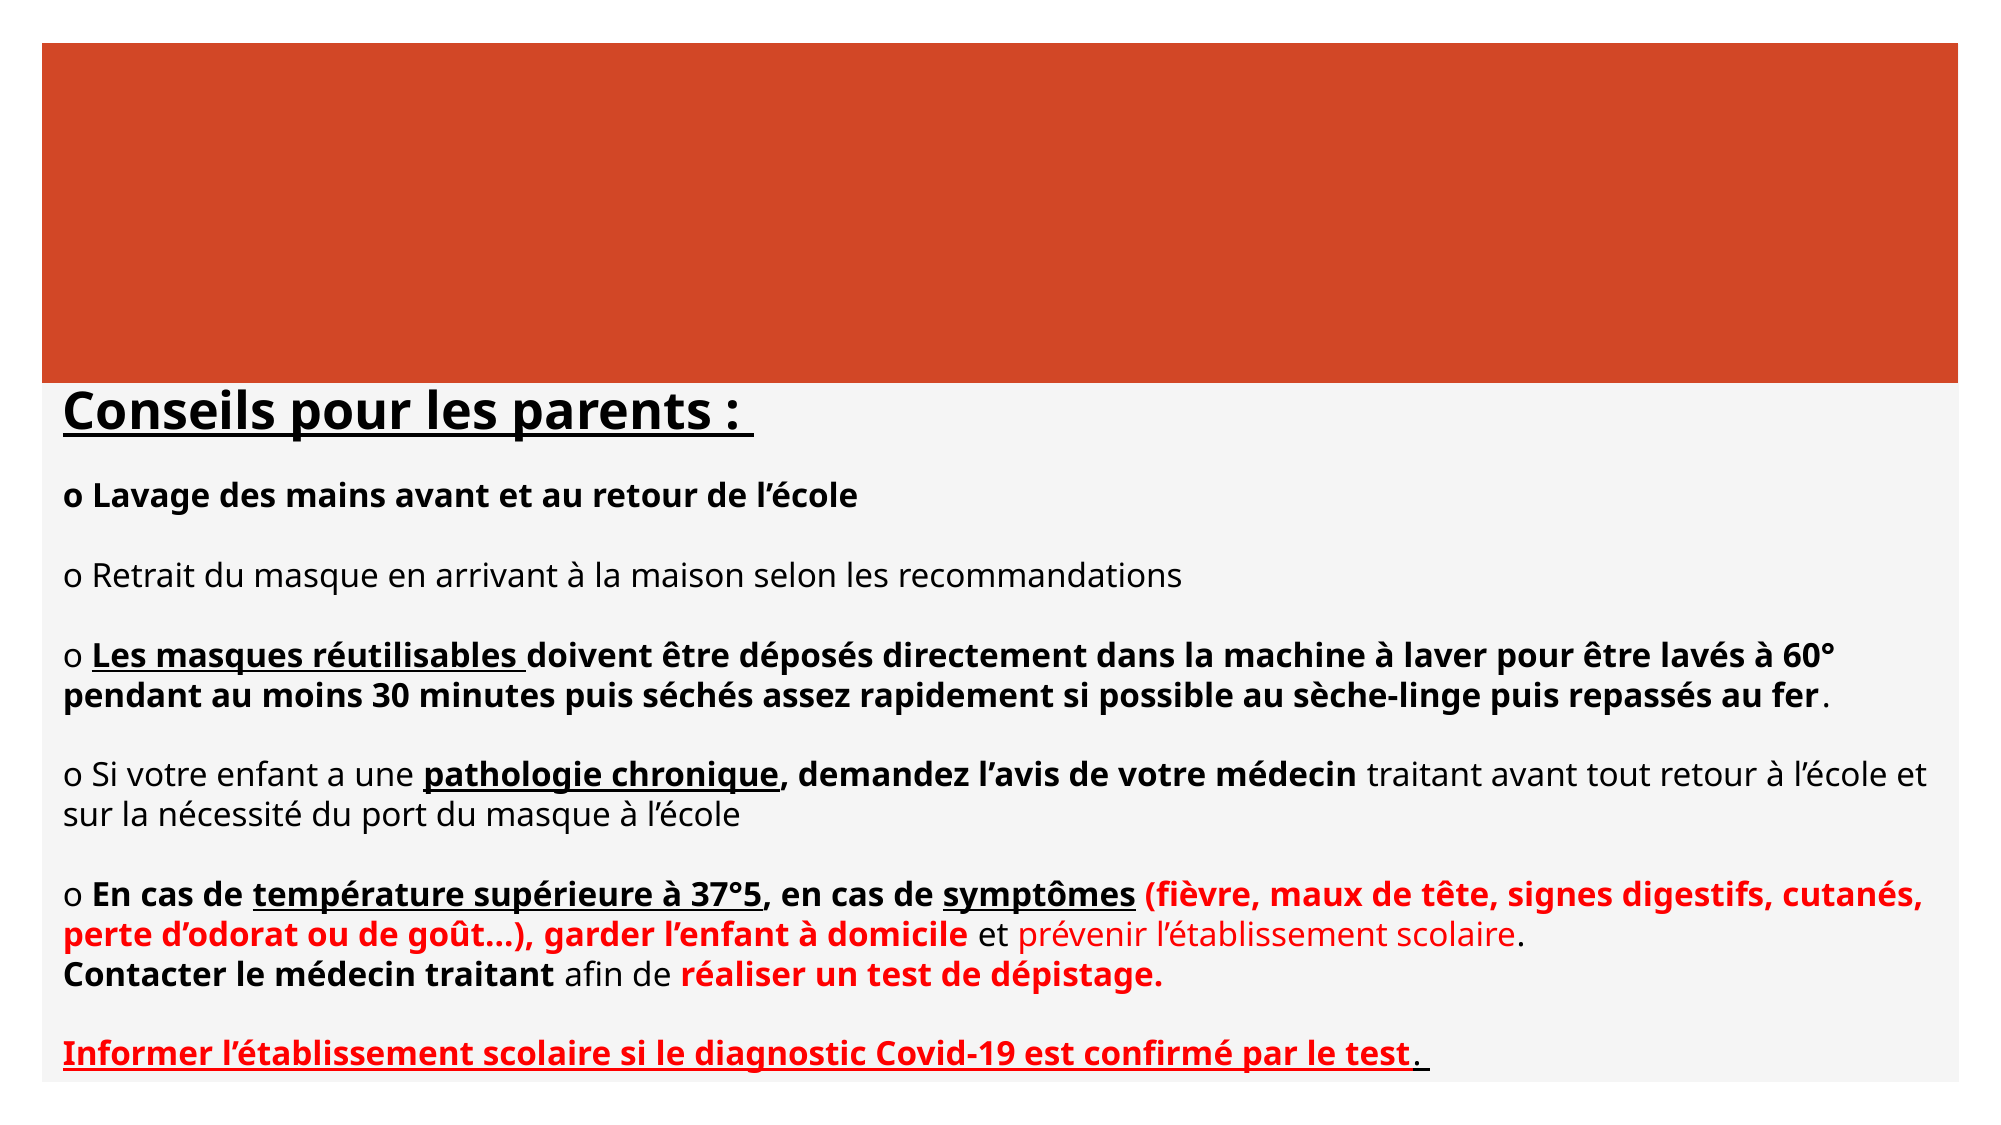

# Conseils pour les parents : o Lavage des mains avant et au retour de l’école o Retrait du masque en arrivant à la maison selon les recommandations o Les masques réutilisables doivent être déposés directement dans la machine à laver pour être lavés à 60° pendant au moins 30 minutes puis séchés assez rapidement si possible au sèche-linge puis repassés au fer. o Si votre enfant a une pathologie chronique, demandez l’avis de votre médecin traitant avant tout retour à l’école et sur la nécessité du port du masque à l’école o En cas de température supérieure à 37°5, en cas de symptômes (fièvre, maux de tête, signes digestifs, cutanés, perte d’odorat ou de goût…), garder l’enfant à domicile et prévenir l’établissement scolaire. Contacter le médecin traitant afin de réaliser un test de dépistage. Informer l’établissement scolaire si le diagnostic Covid-19 est confirmé par le test.